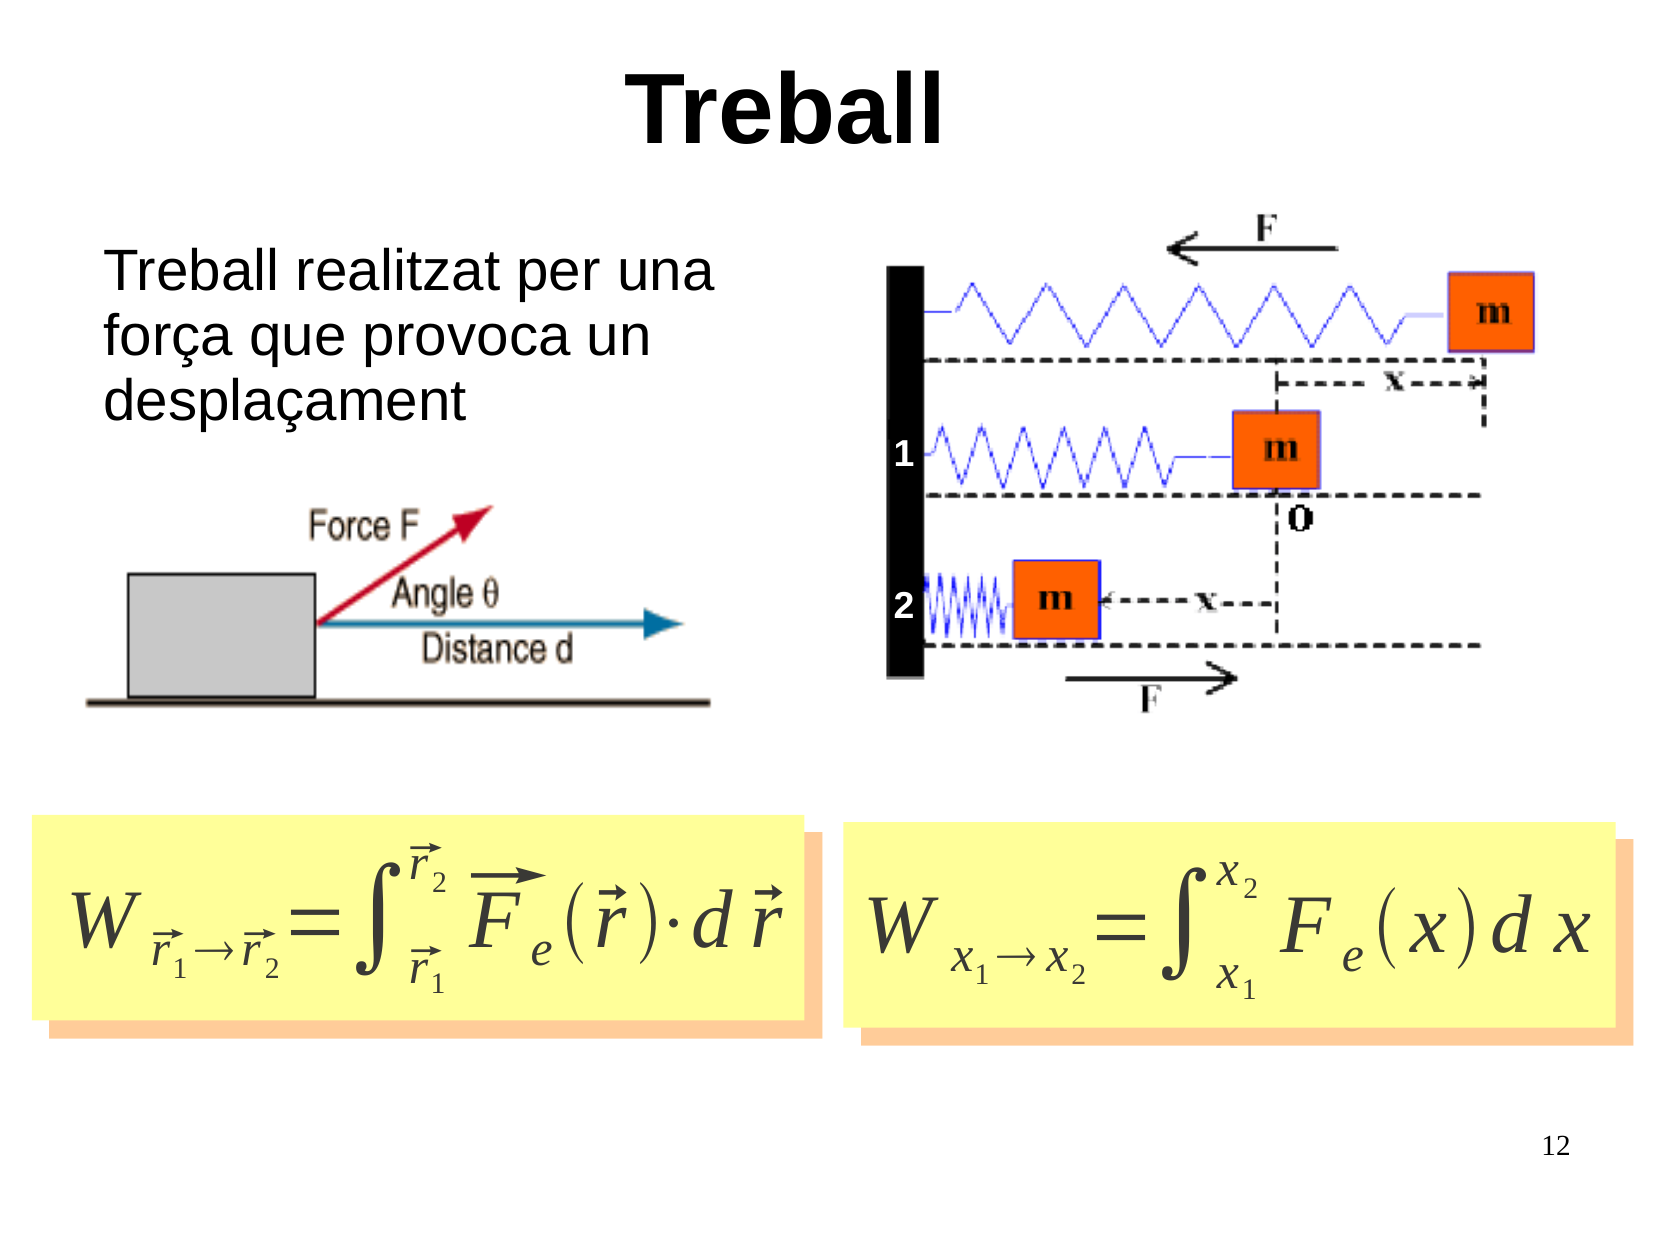

Treball
1
2
Treball realitzat per una força que provoca un desplaçament
12